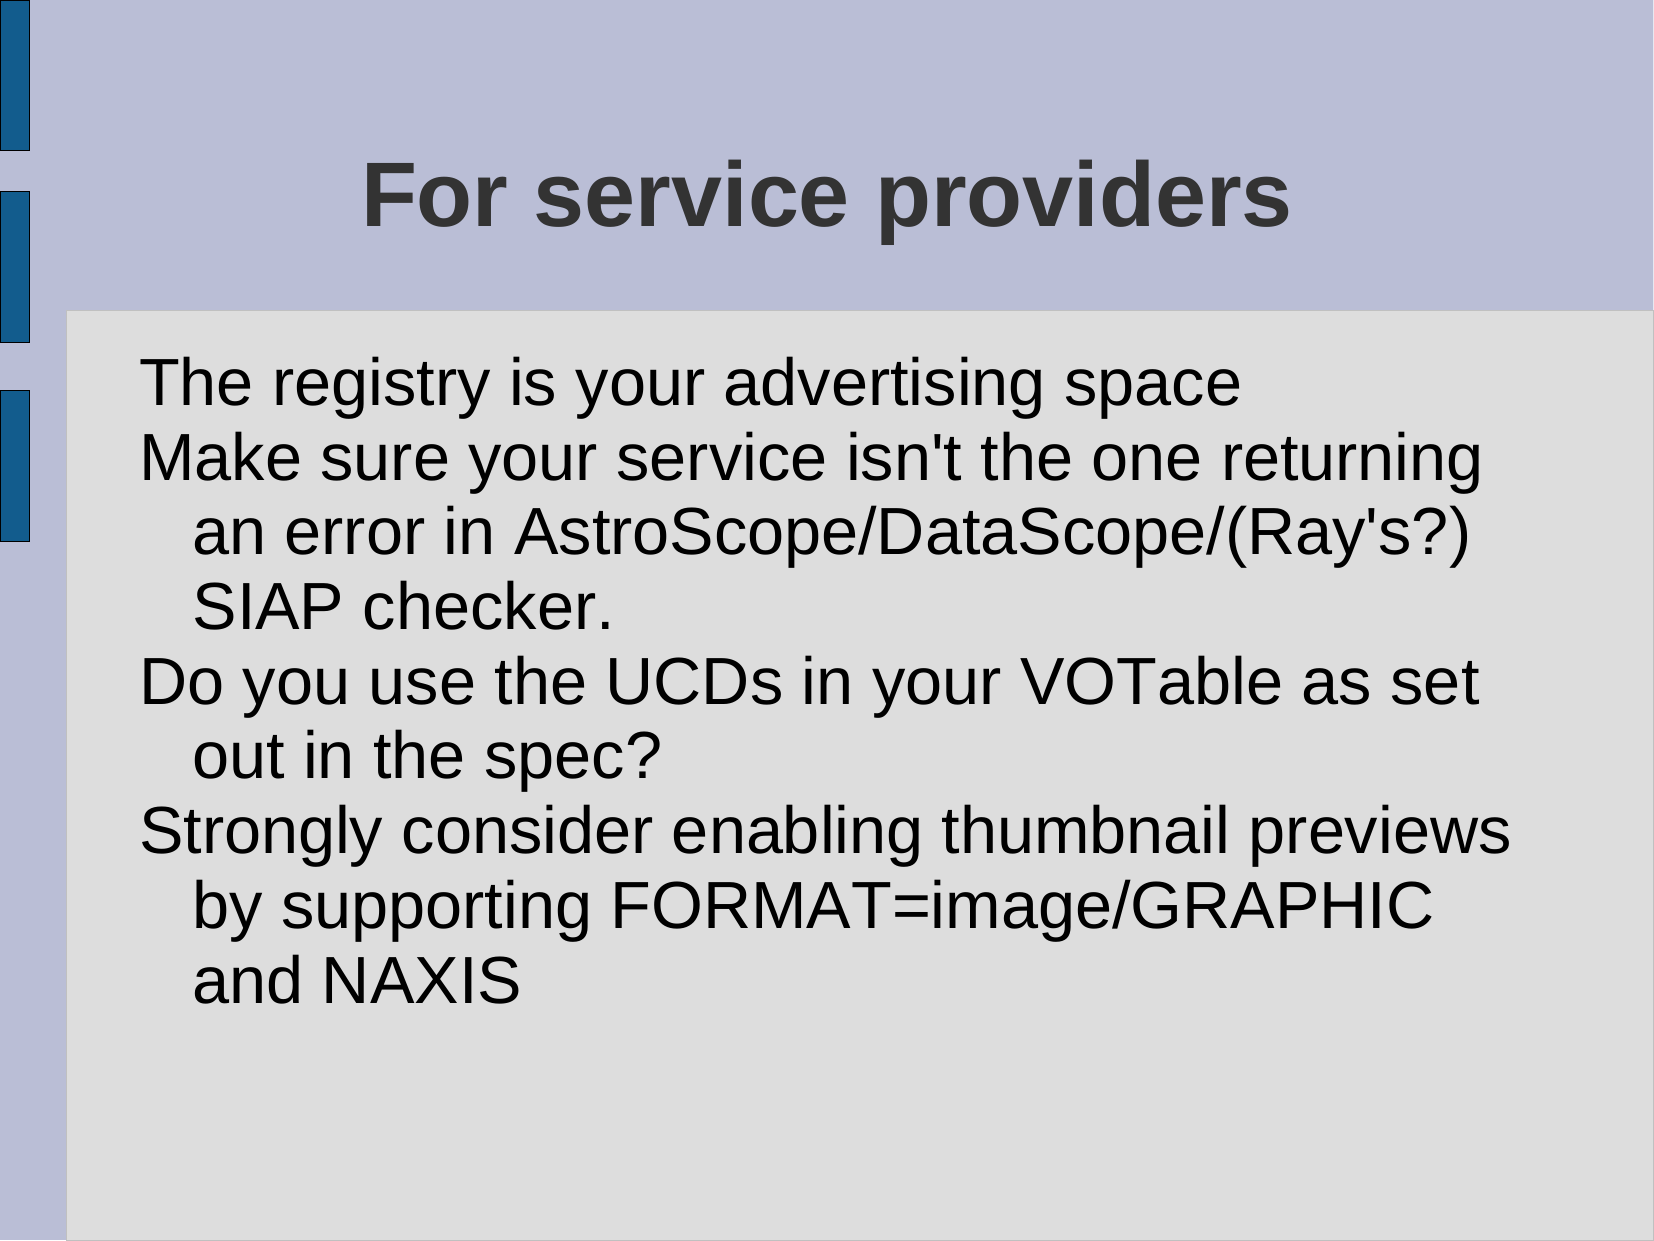

# For service providers
The registry is your advertising space
Make sure your service isn't the one returning an error in AstroScope/DataScope/(Ray's?) SIAP checker.
Do you use the UCDs in your VOTable as set out in the spec?
Strongly consider enabling thumbnail previews by supporting FORMAT=image/GRAPHIC and NAXIS